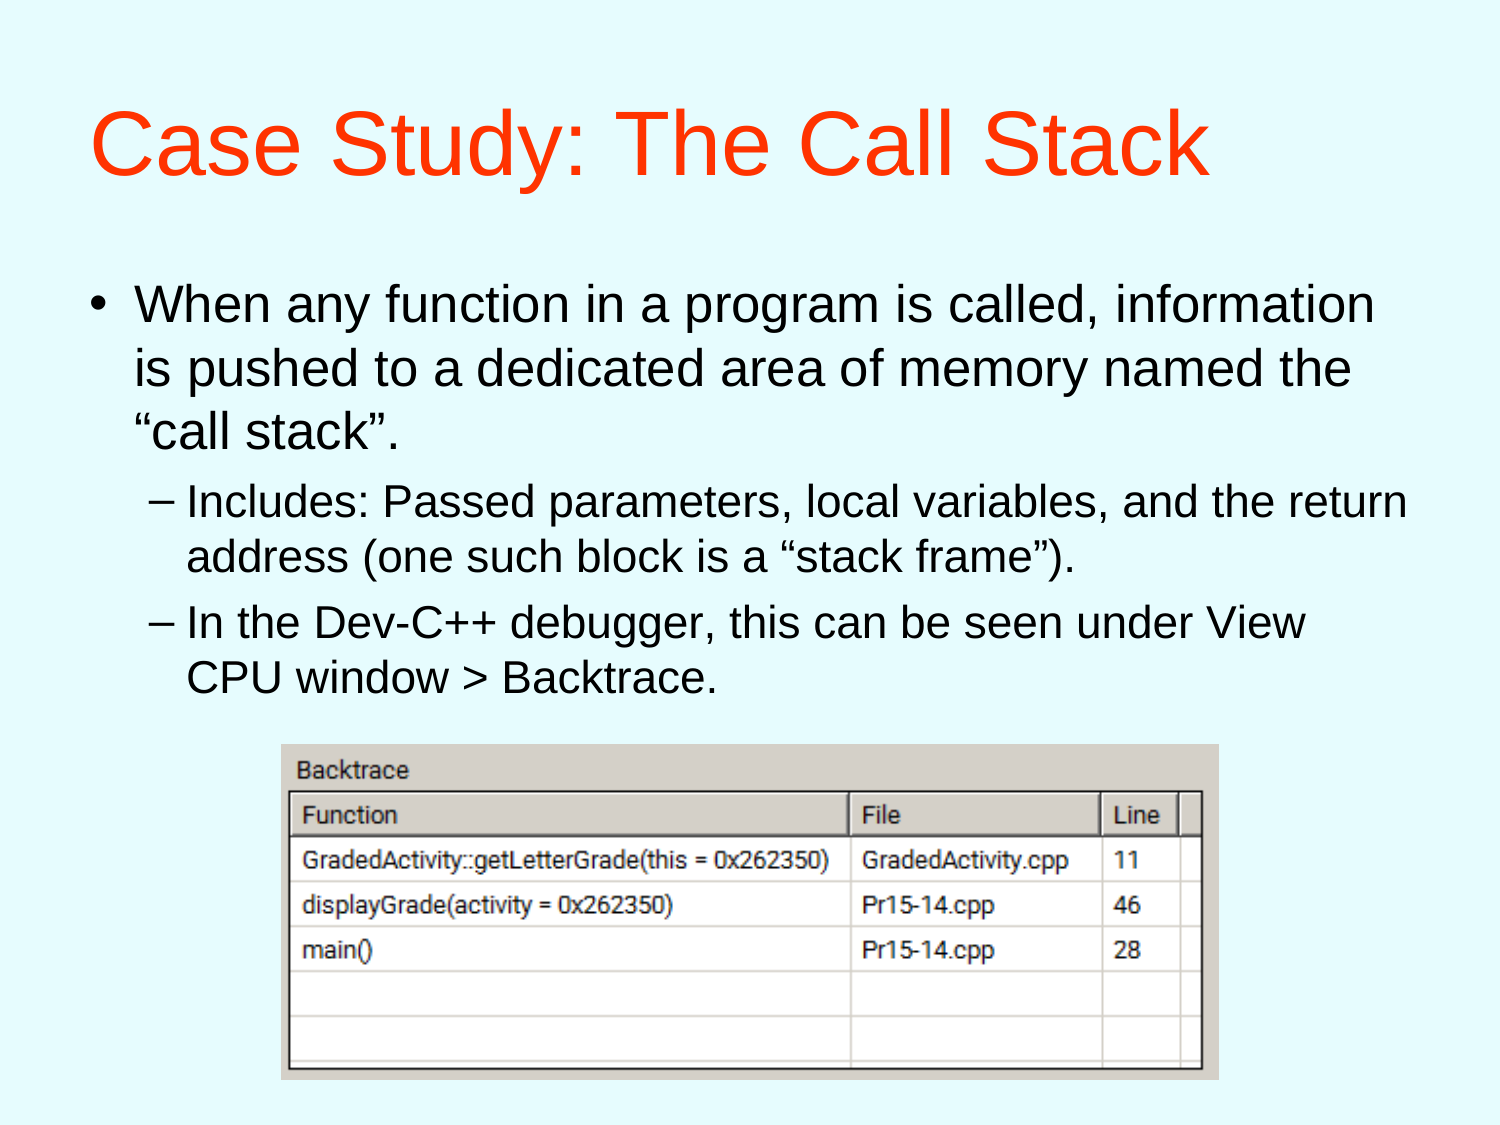

# Case Study: The Call Stack
When any function in a program is called, information is pushed to a dedicated area of memory named the “call stack”.
Includes: Passed parameters, local variables, and the return address (one such block is a “stack frame”).
In the Dev-C++ debugger, this can be seen under View CPU window > Backtrace.